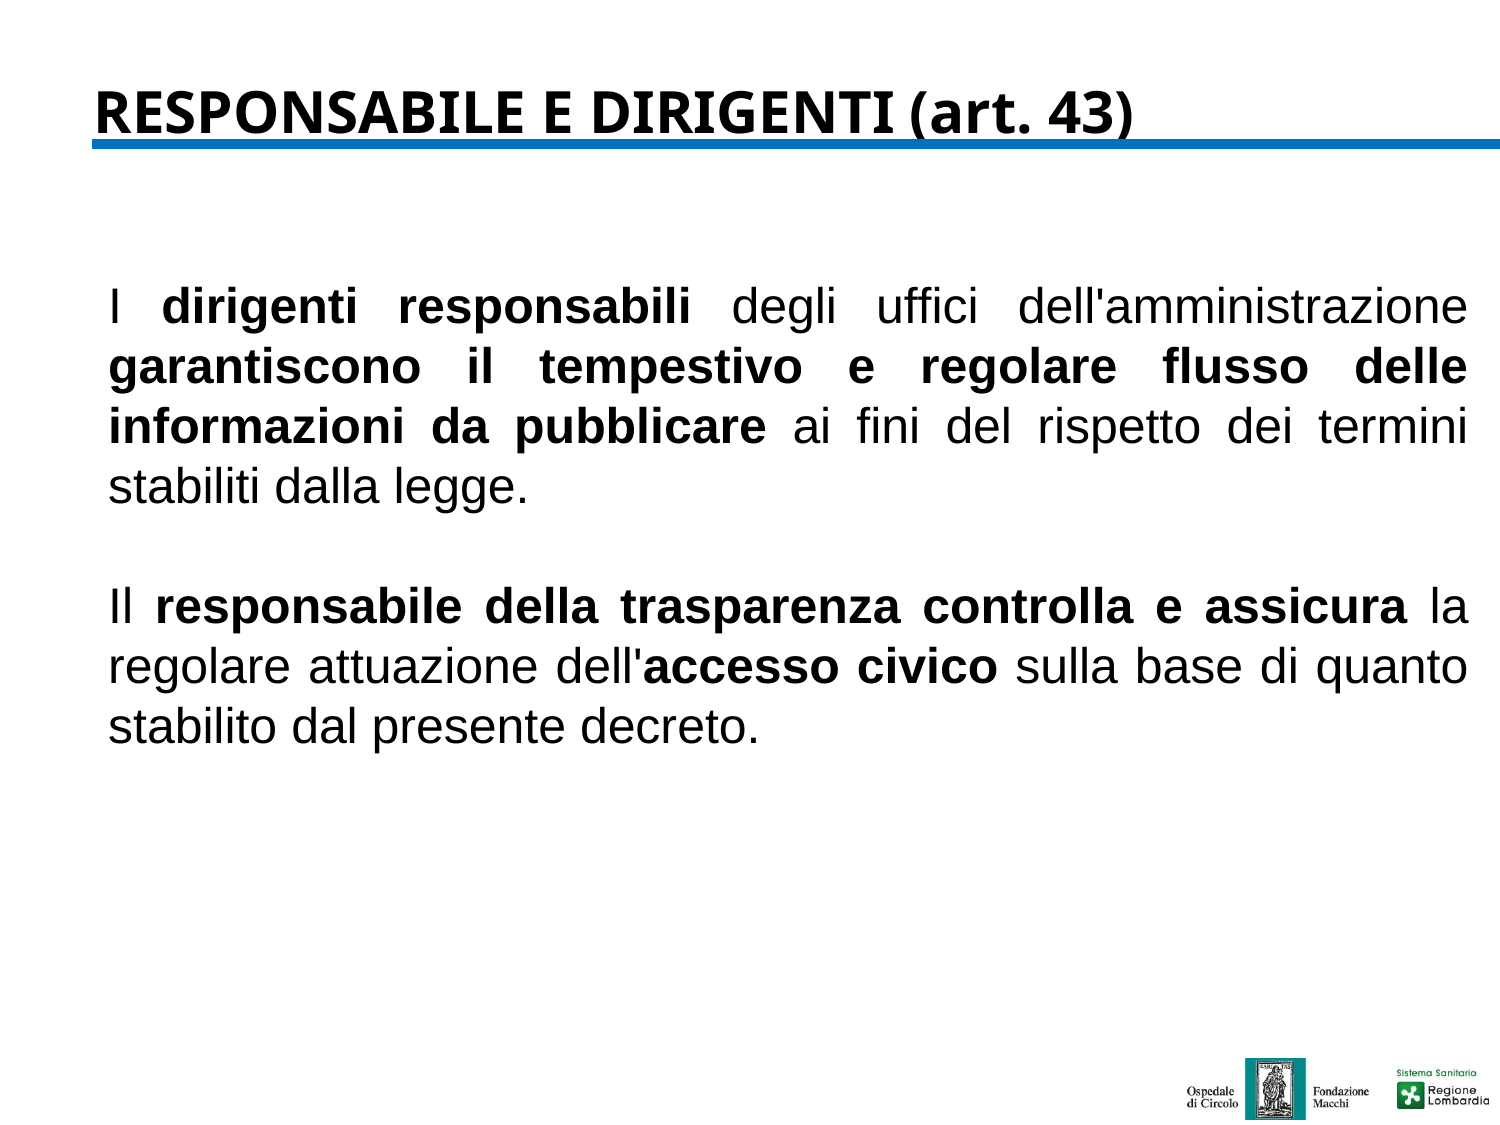

RESPONSABILE E DIRIGENTI (art. 43)
I dirigenti responsabili degli uffici dell'amministrazione garantiscono il tempestivo e regolare flusso delle informazioni da pubblicare ai fini del rispetto dei termini stabiliti dalla legge.
Il responsabile della trasparenza controlla e assicura la regolare attuazione dell'accesso civico sulla base di quanto stabilito dal presente decreto.